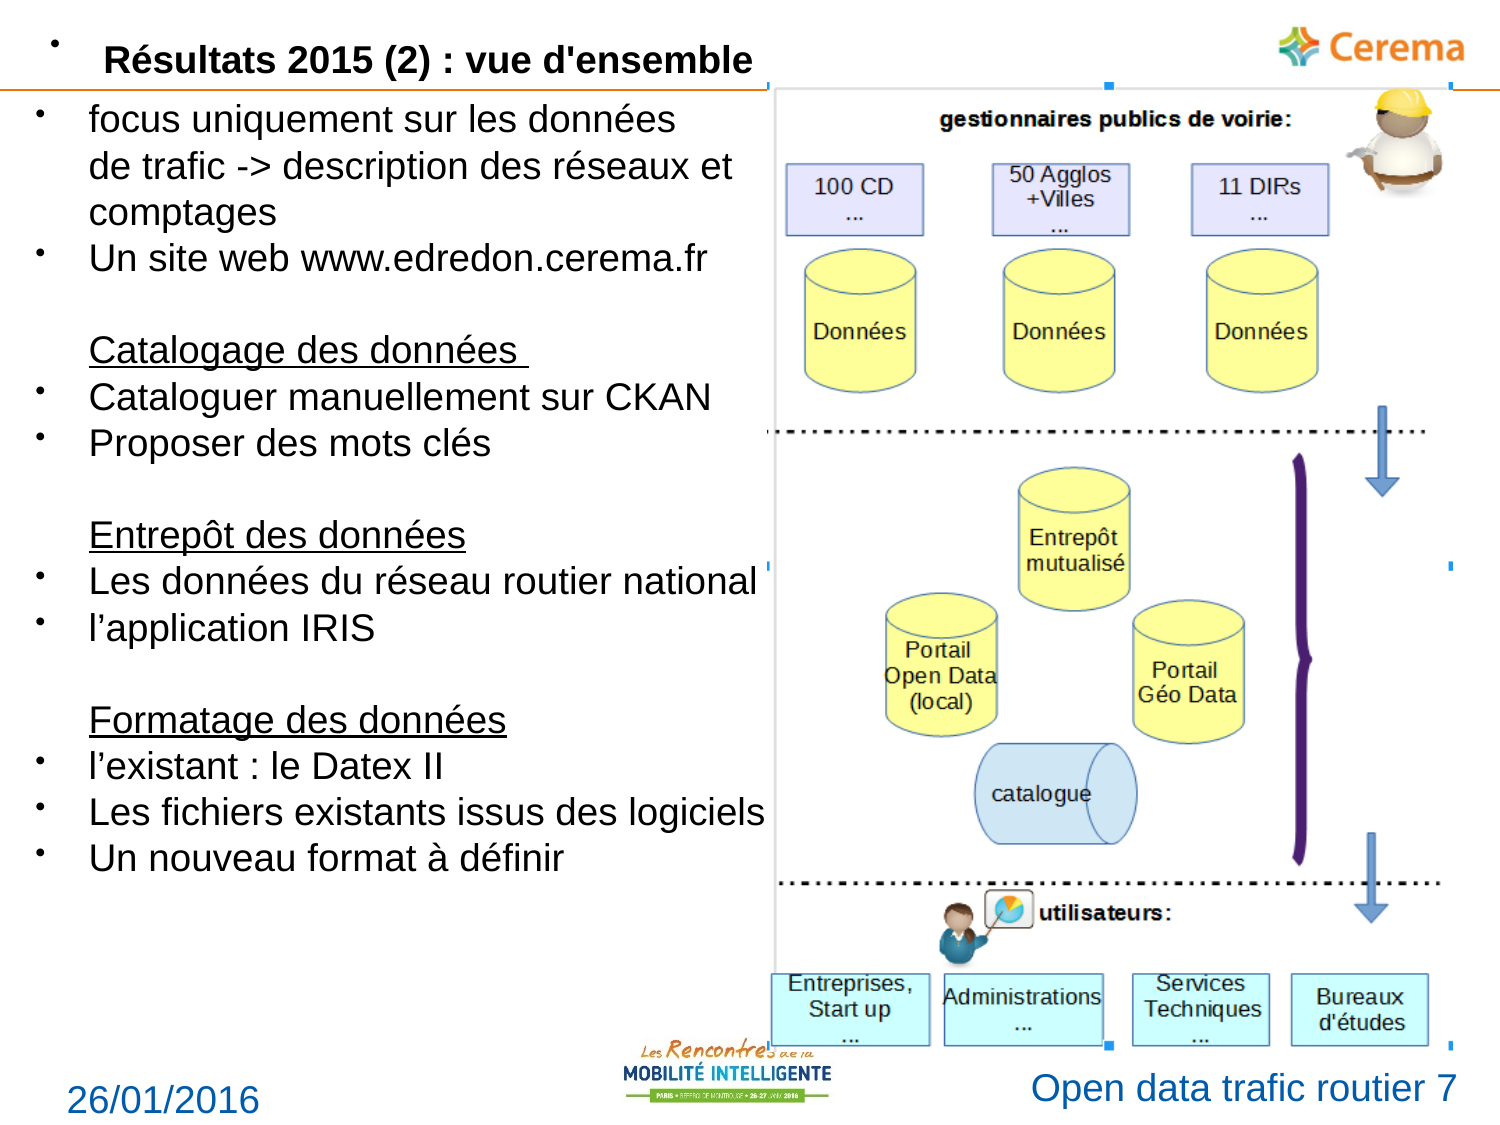

# Résultats 2015 (2) : vue d'ensemble
focus uniquement sur les données
de trafic -> description des réseaux et
comptages
Un site web www.edredon.cerema.fr
Catalogage des données
Cataloguer manuellement sur CKAN
Proposer des mots clés
Entrepôt des données
Les données du réseau routier national
l’application IRIS
Formatage des données
l’existant : le Datex II
Les fichiers existants issus des logiciels
Un nouveau format à définir
Open data trafic routier
26/01/2016